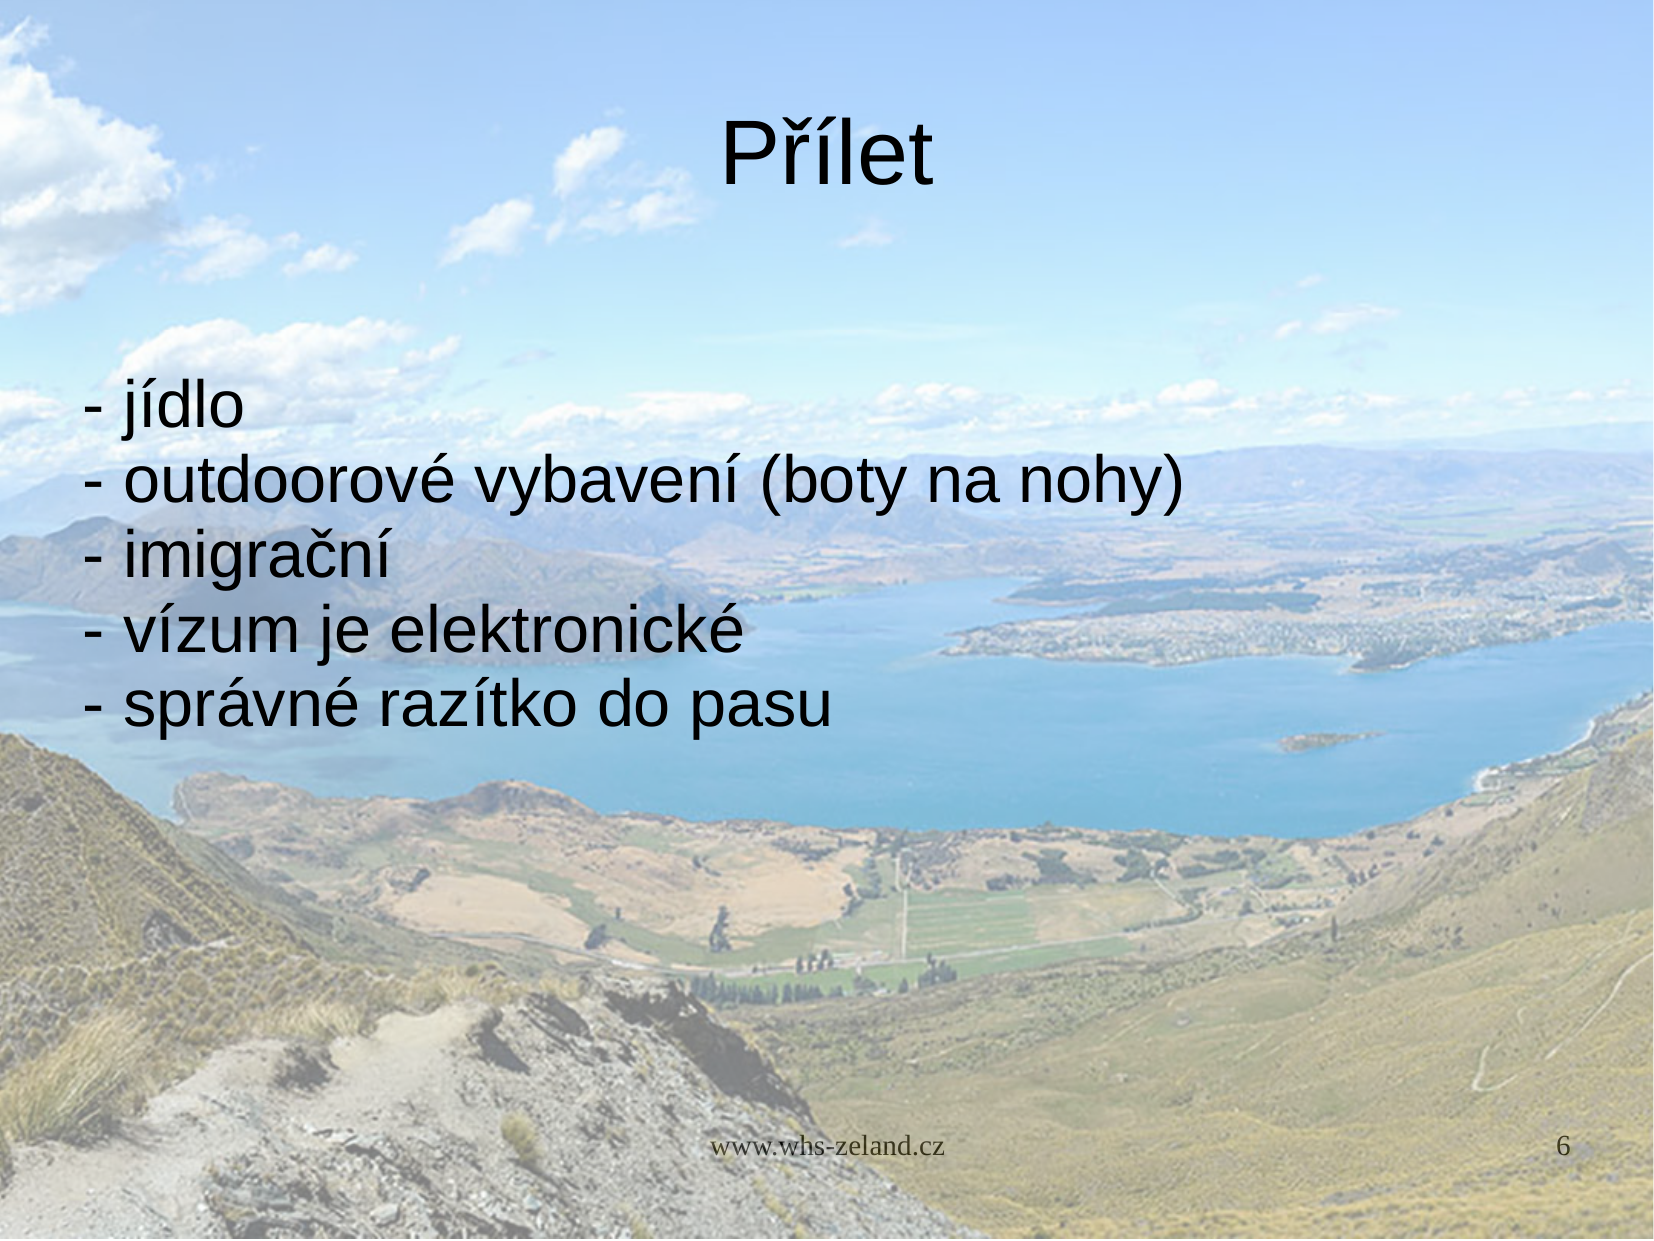

# Přílet
- jídlo
- outdoorové vybavení (boty na nohy)
- imigrační
- vízum je elektronické
- správné razítko do pasu
www.whs-zeland.cz
6